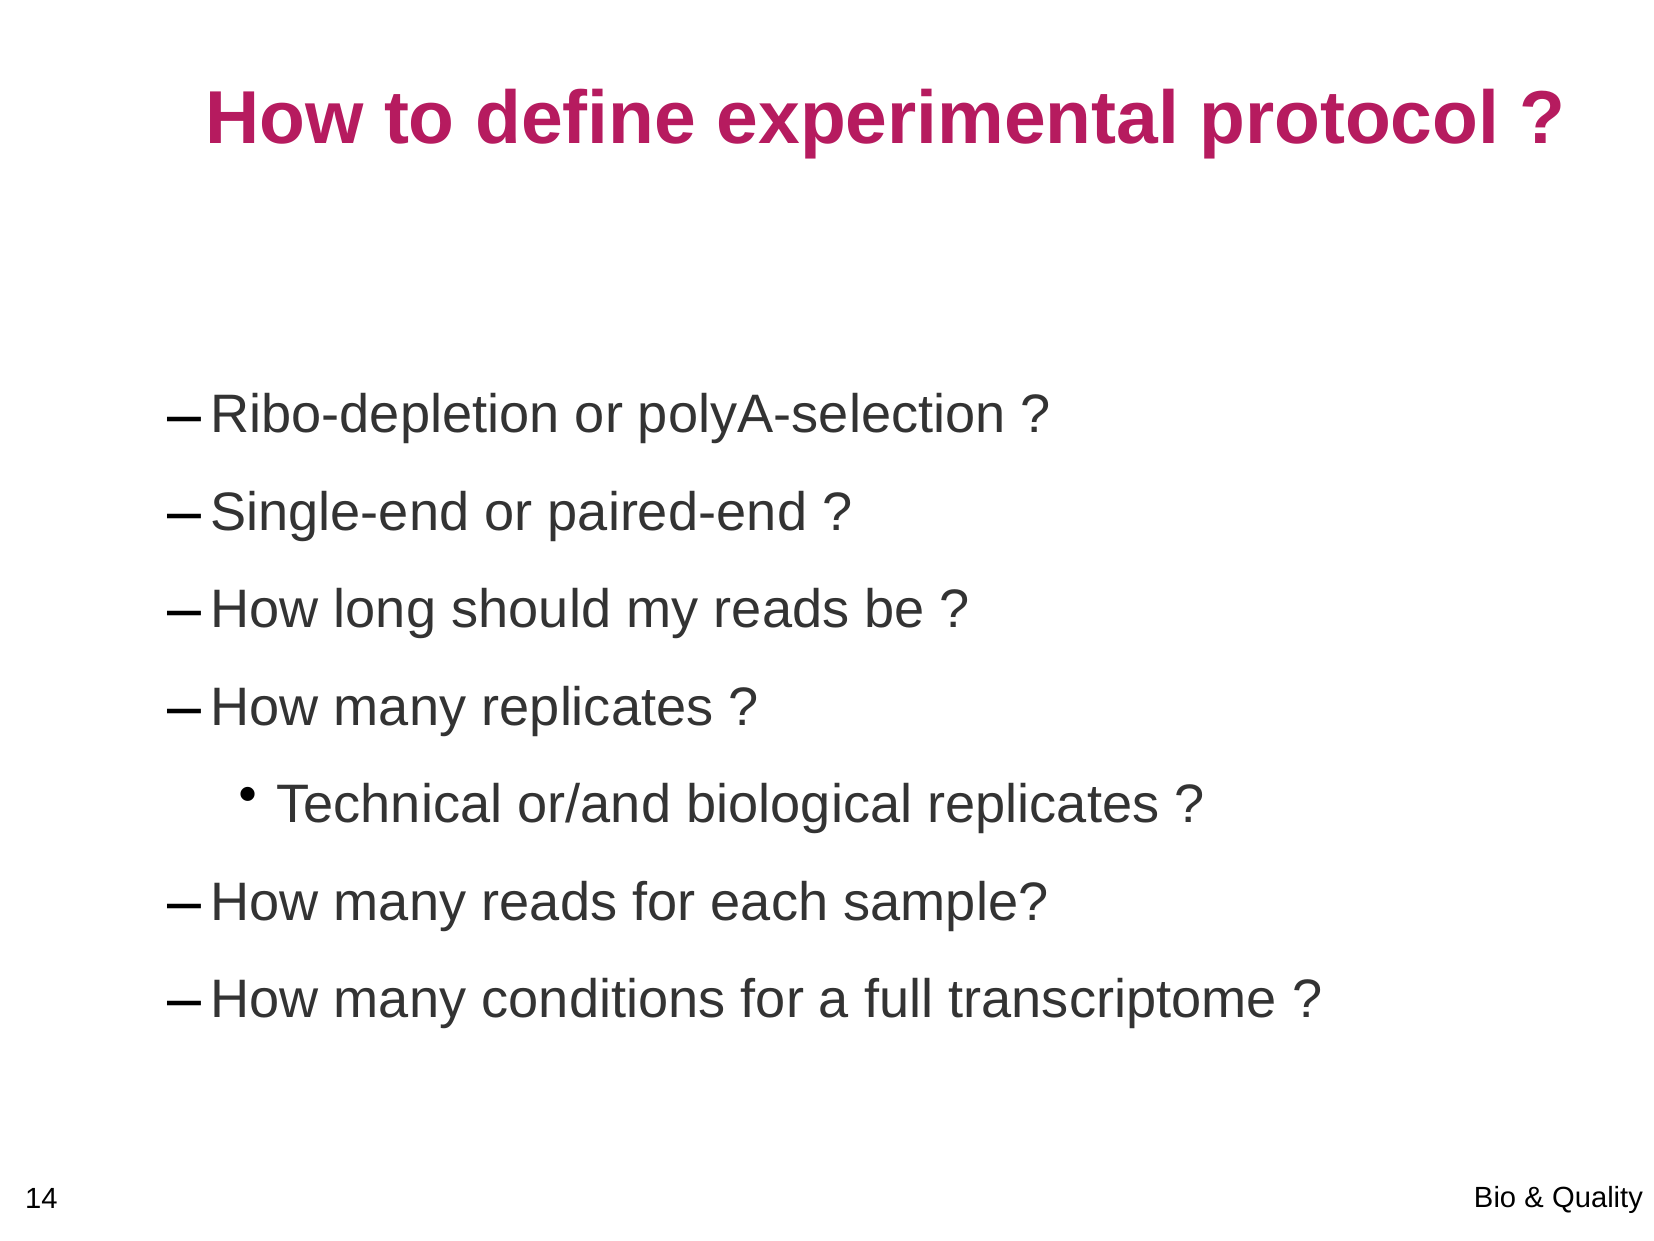

How to define experimental protocol ?
Ribo-depletion or polyA-selection ?
Single-end or paired-end ?
How long should my reads be ?
How many replicates ?
Technical or/and biological replicates ?
How many reads for each sample?
How many conditions for a full transcriptome ?